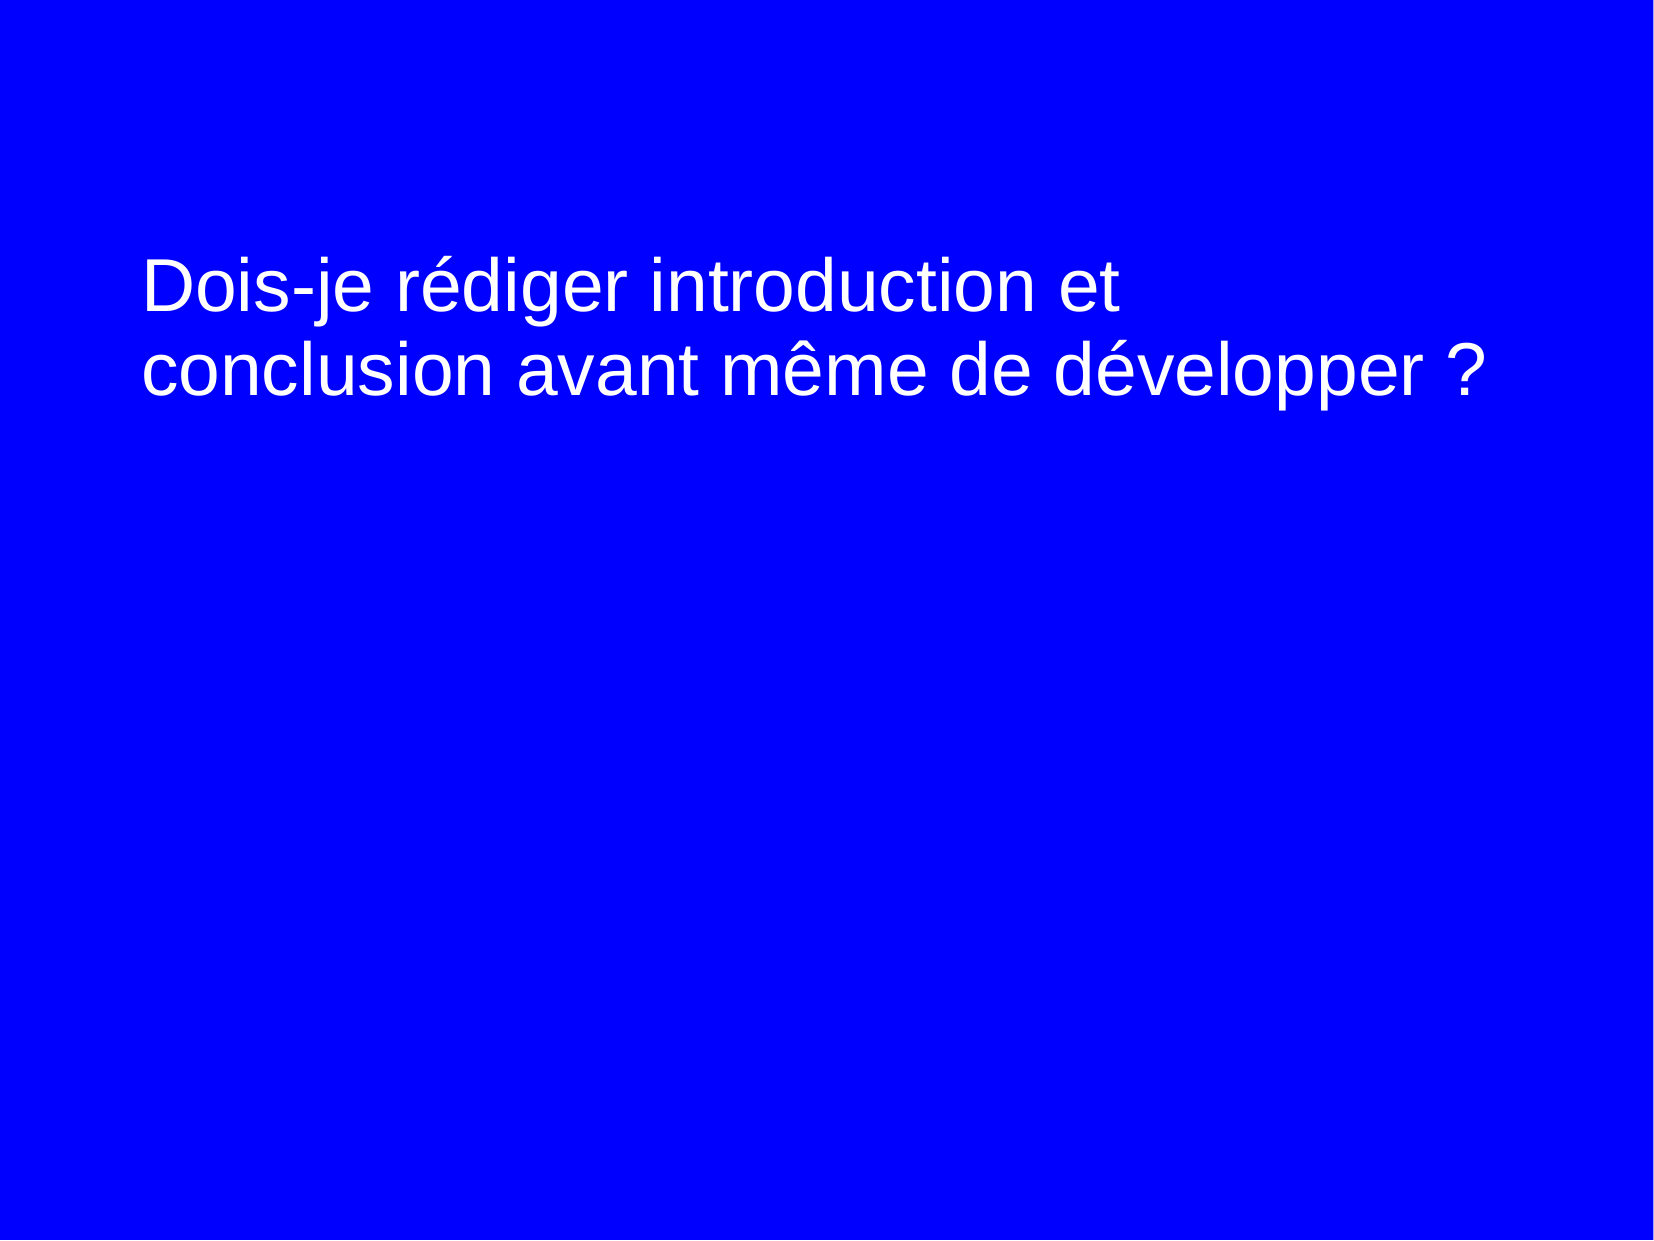

Dois-je rédiger introduction et conclusion avant même de développer ?